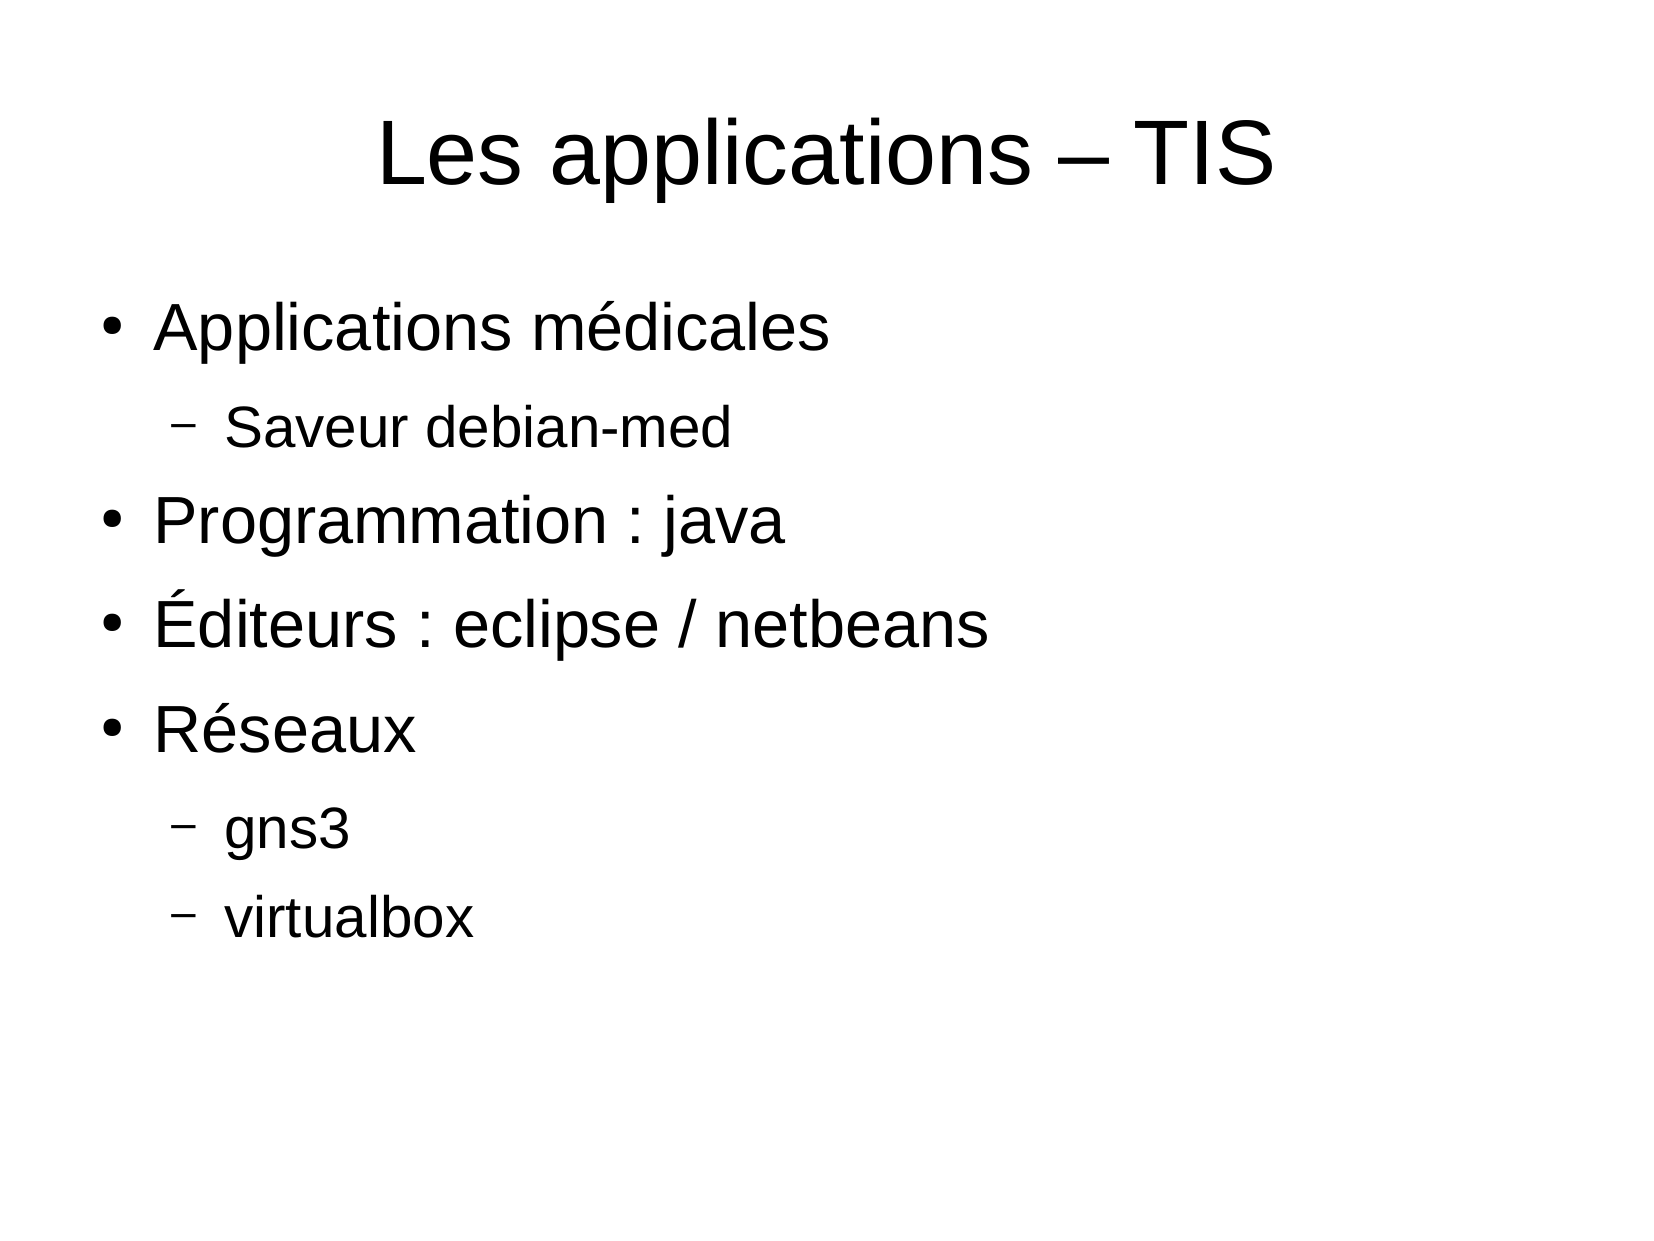

# Les applications – TIS
Applications médicales
Saveur debian-med
Programmation : java
Éditeurs : eclipse / netbeans
Réseaux
gns3
virtualbox